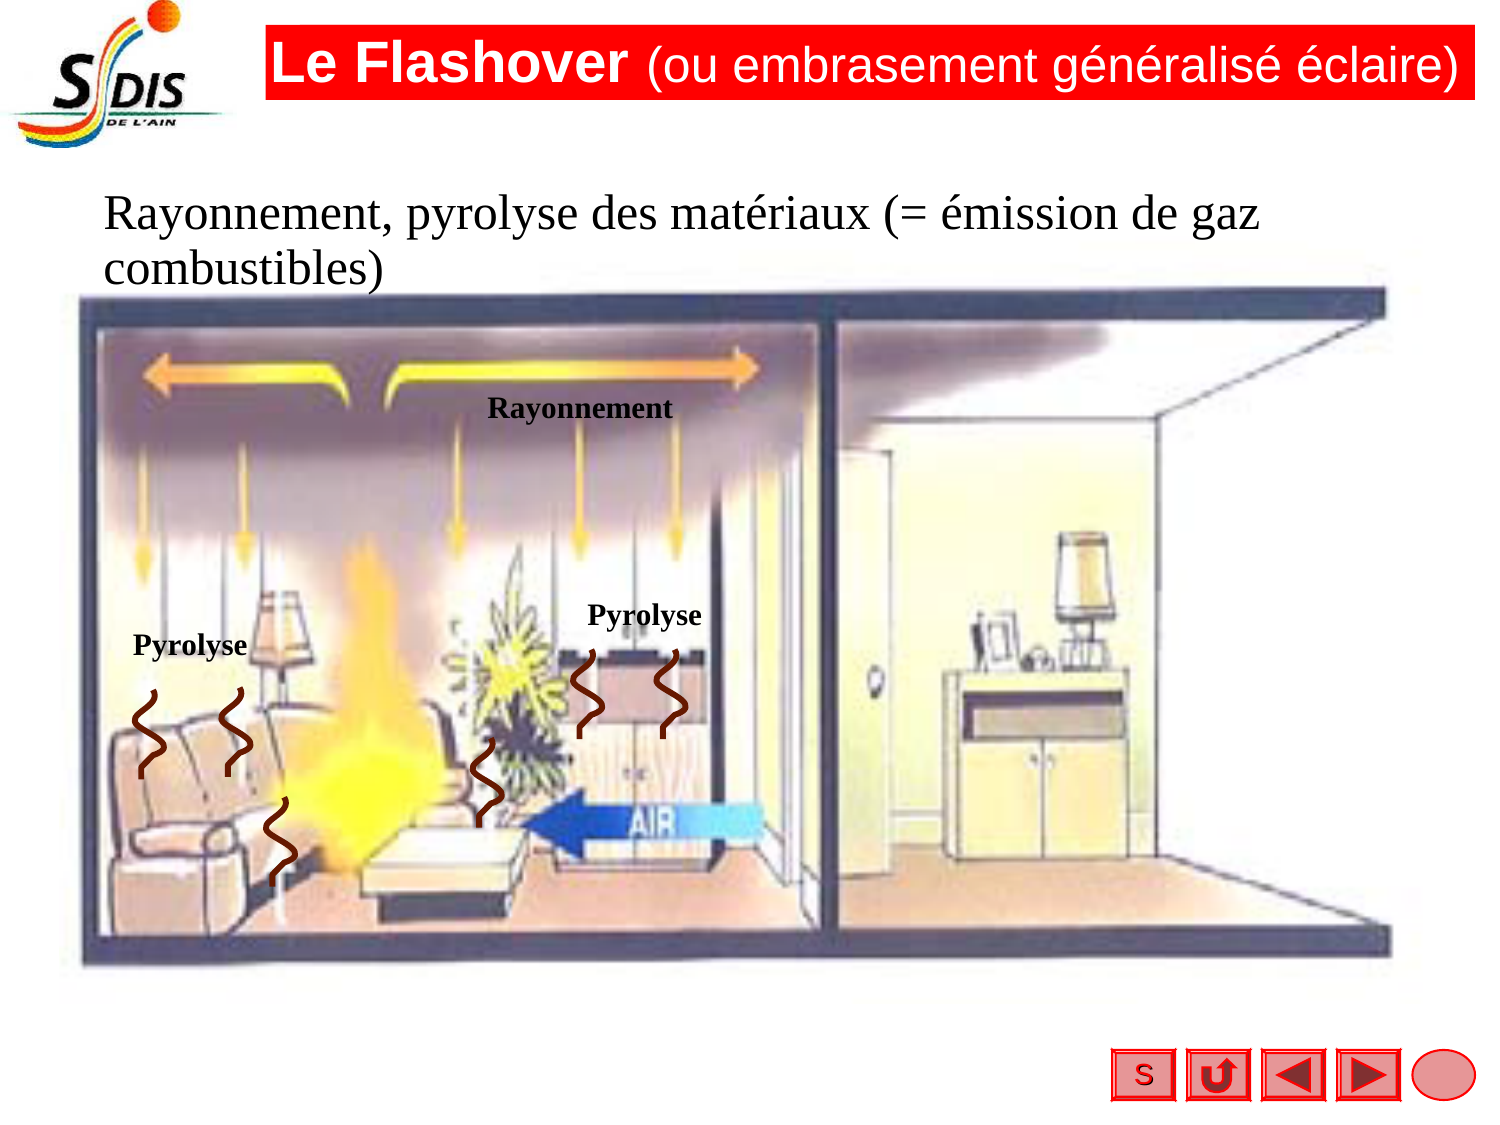

Le Flashover (ou embrasement généralisé éclaire)
Rayonnement, pyrolyse des matériaux (= émission de gaz combustibles)
Rayonnement
Pyrolyse
Pyrolyse